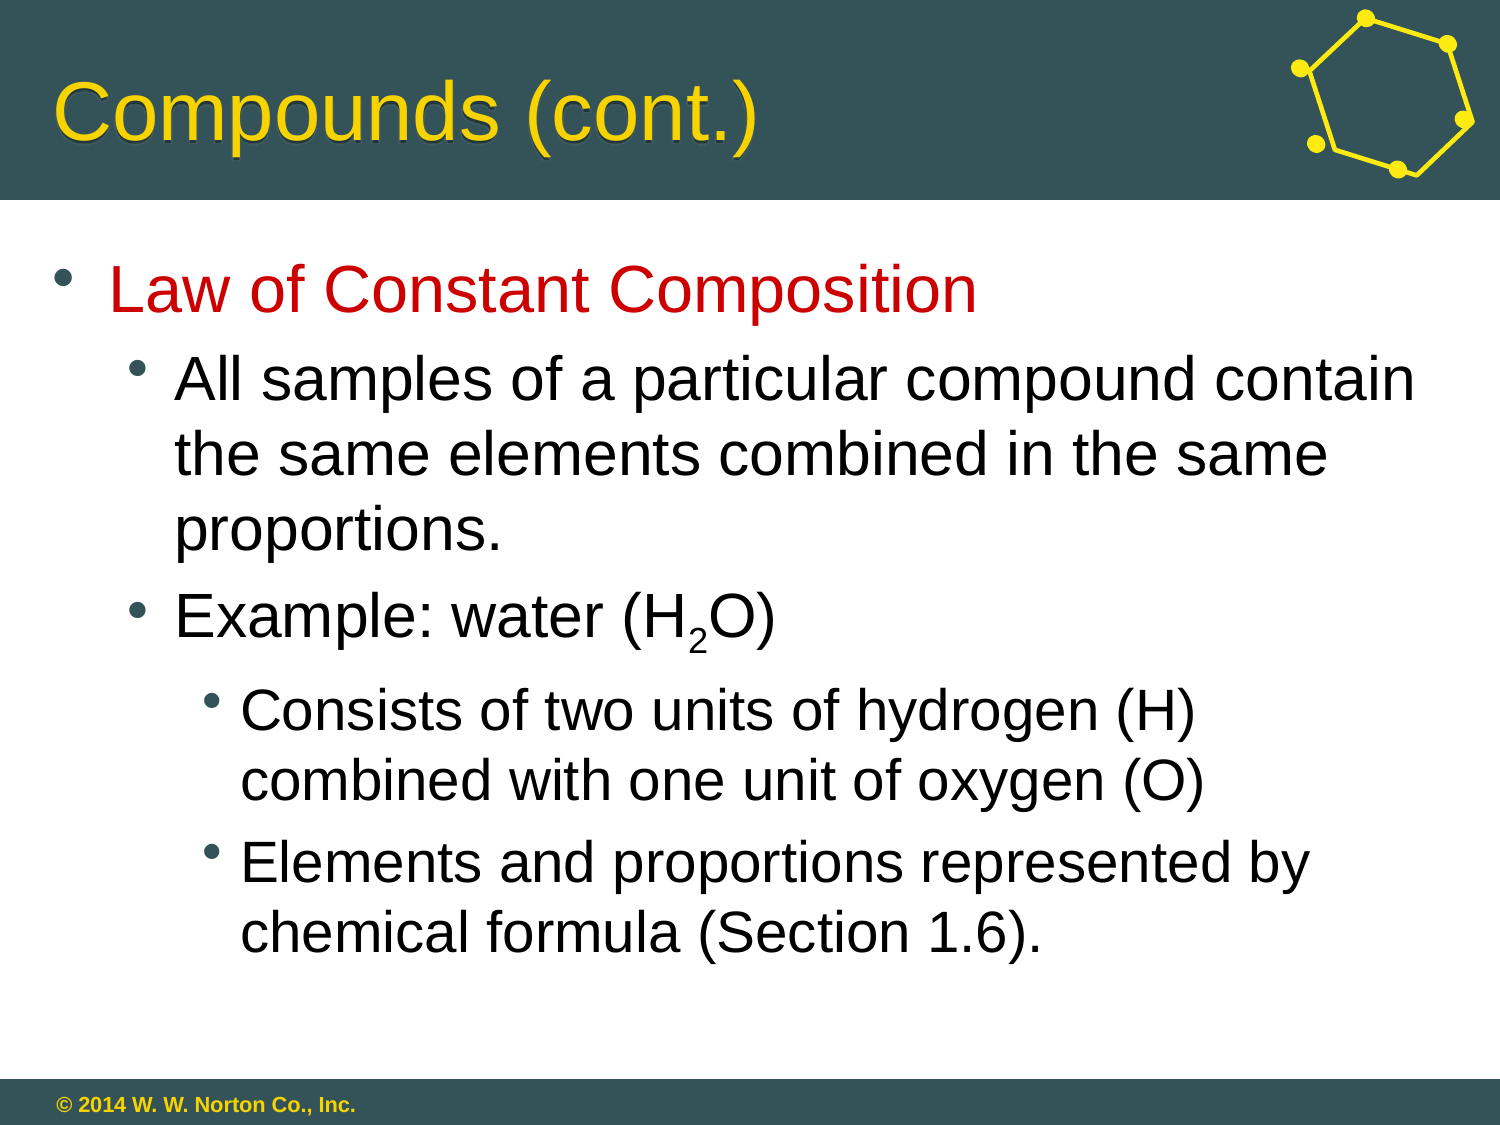

# Compounds (cont.)
Law of Constant Composition
All samples of a particular compound contain the same elements combined in the same proportions.
Example: water (H2O)
Consists of two units of hydrogen (H) combined with one unit of oxygen (O)
Elements and proportions represented by chemical formula (Section 1.6).